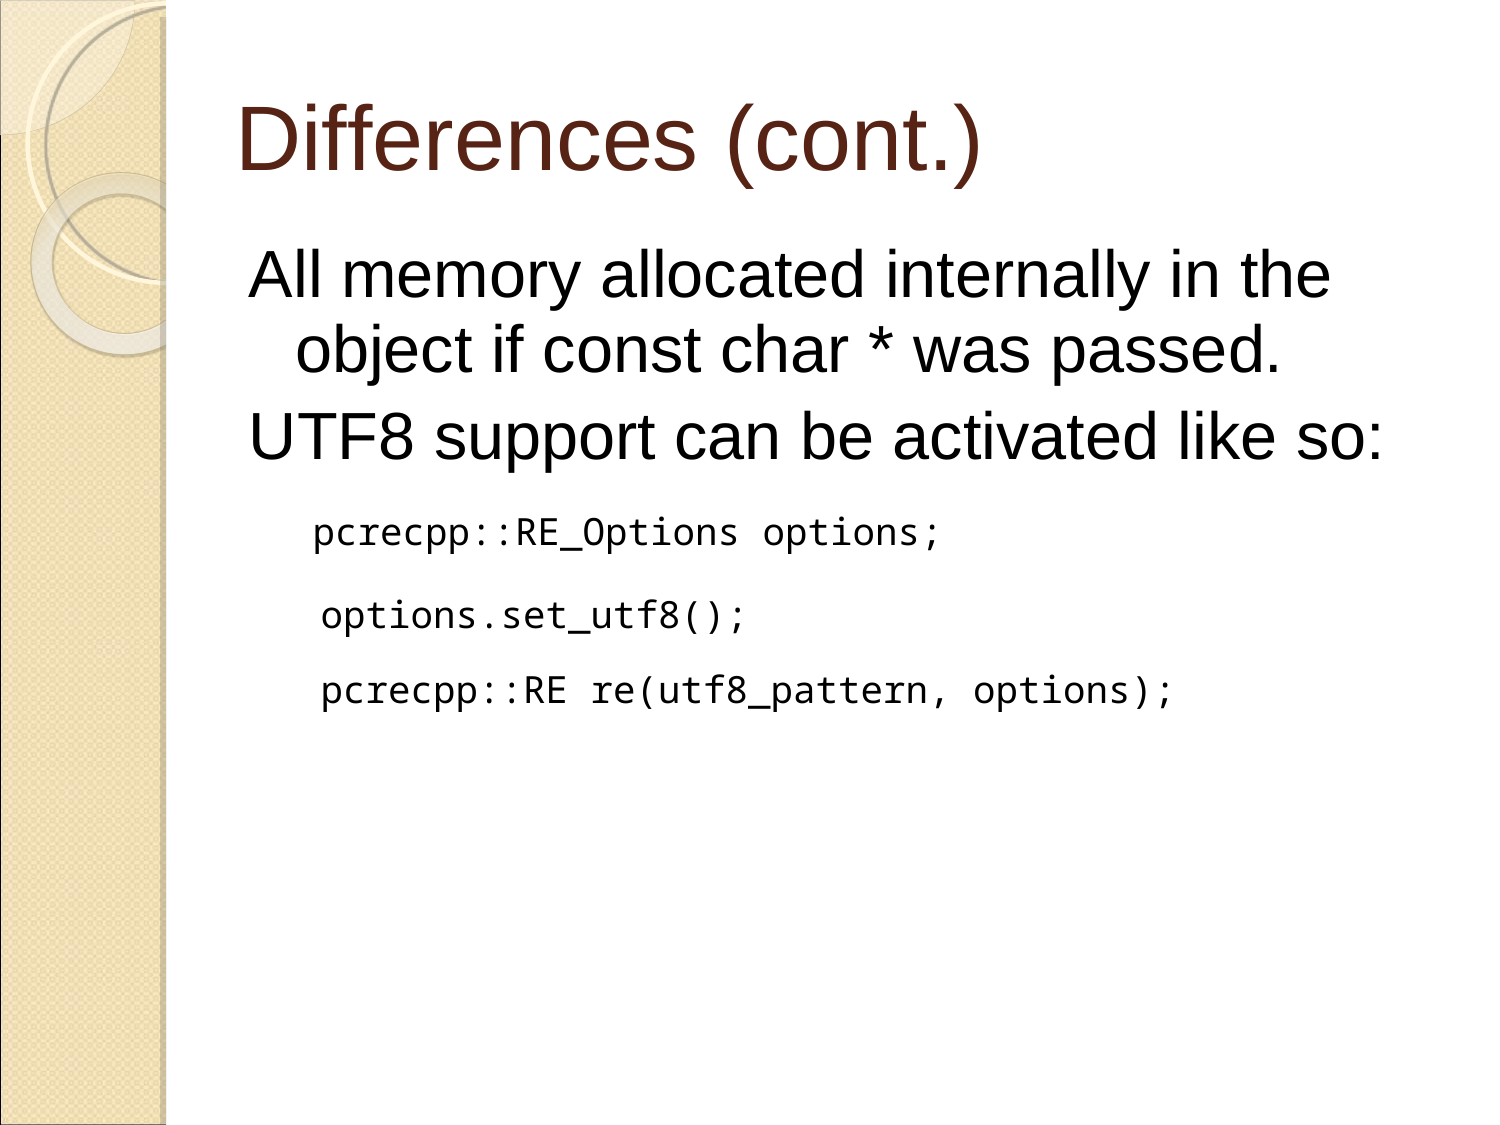

# Differences (cont.)
All memory allocated internally in the object if const char * was passed.
UTF8 support can be activated like so:
 pcrecpp::RE_Options options;
 options.set_utf8();
 pcrecpp::RE re(utf8_pattern, options);